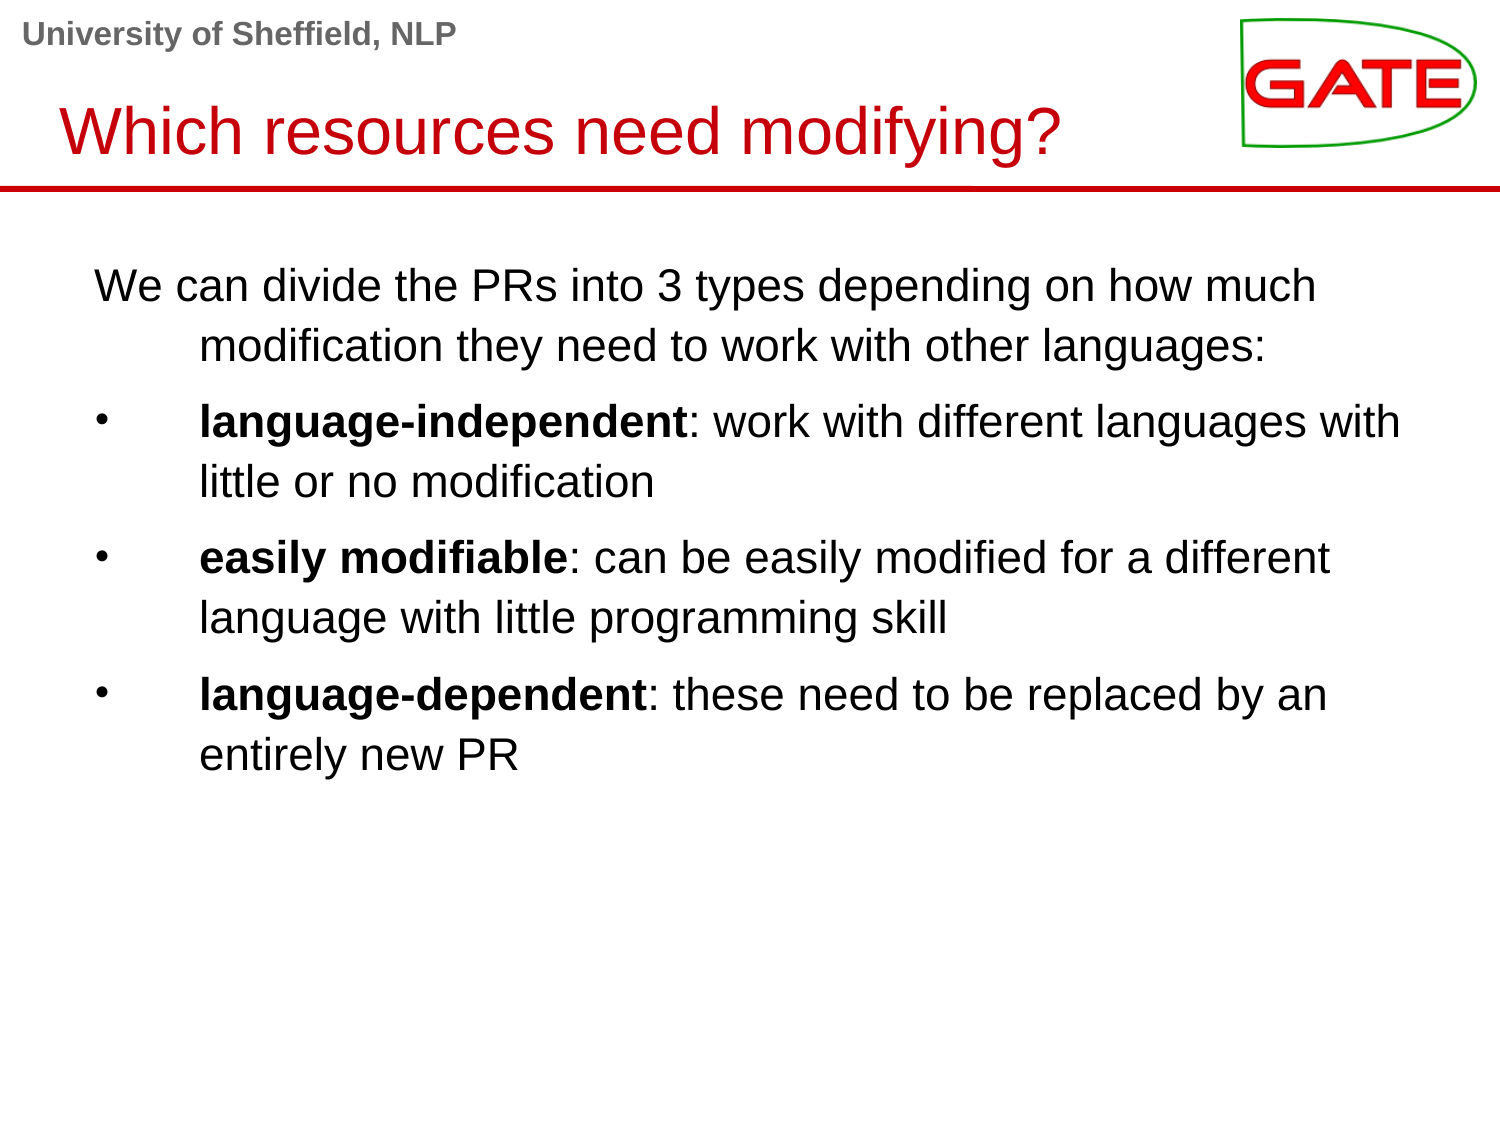

# Which resources need modifying?
We can divide the PRs into 3 types depending on how much modification they need to work with other languages:
language-independent: work with different languages with little or no modification
easily modifiable: can be easily modified for a different language with little programming skill
language-dependent: these need to be replaced by an entirely new PR